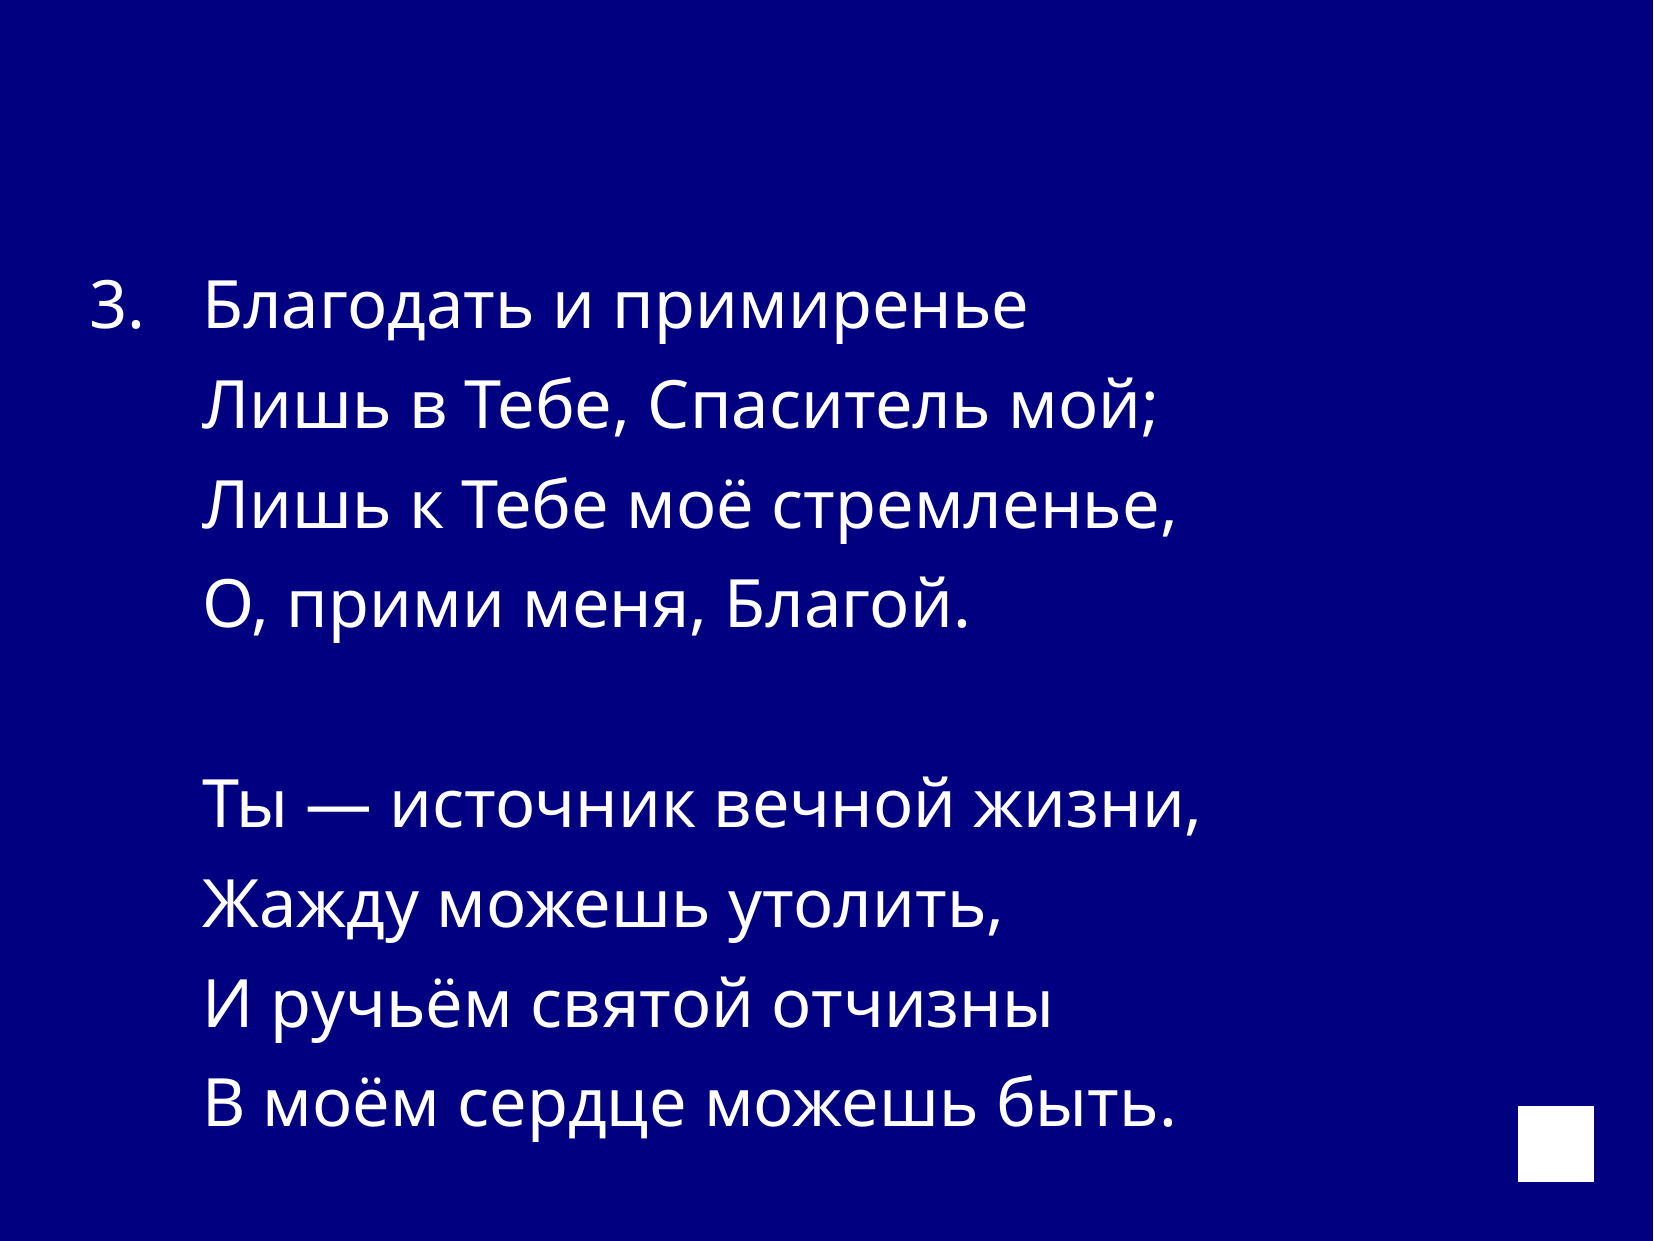

3.	Благодать и примиренье
	Лишь в Тебе, Спаситель мой;
	Лишь к Тебе моё стремленье,
	О, прими меня, Благой.
	Ты — источник вечной жизни,
	Жажду можешь утолить,
	И ручьём святой отчизны
	В моём сердце можешь быть.